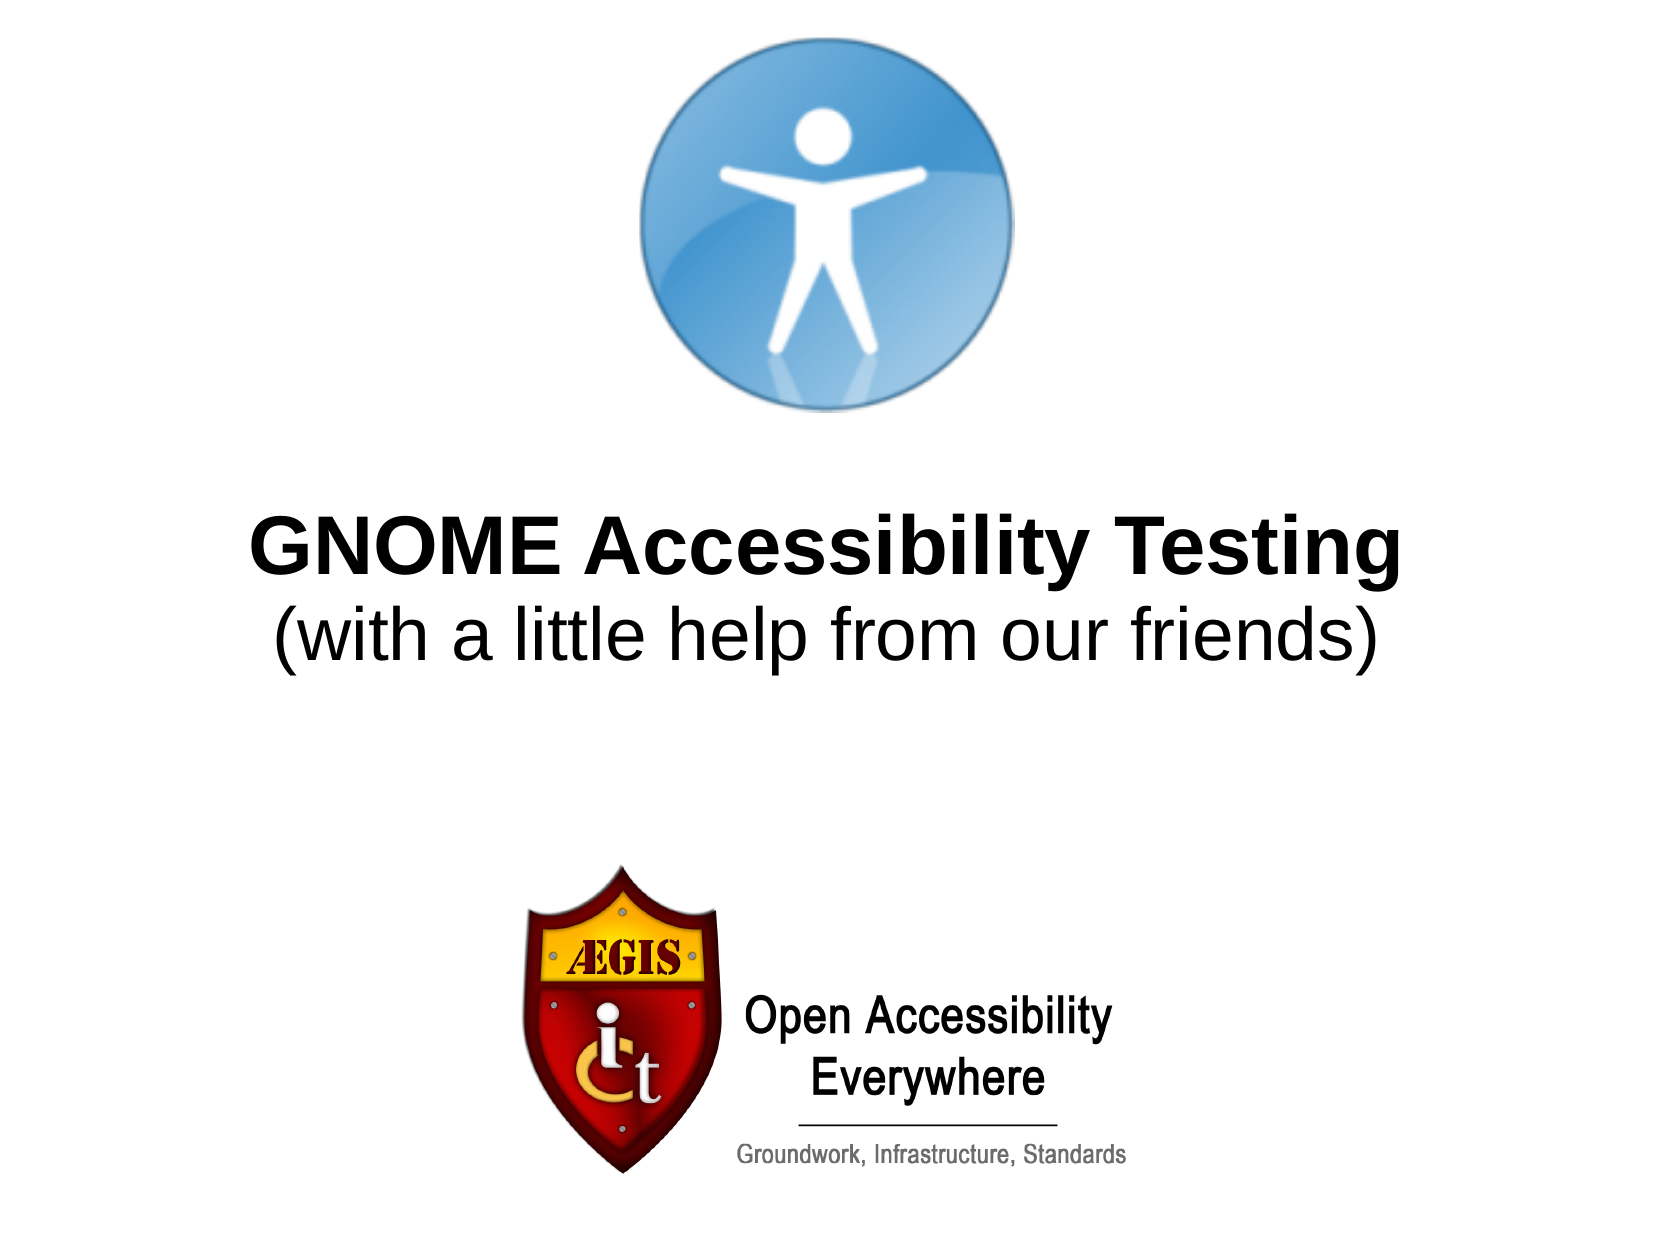

# GNOME Accessibility Testing
(with a little help from our friends)